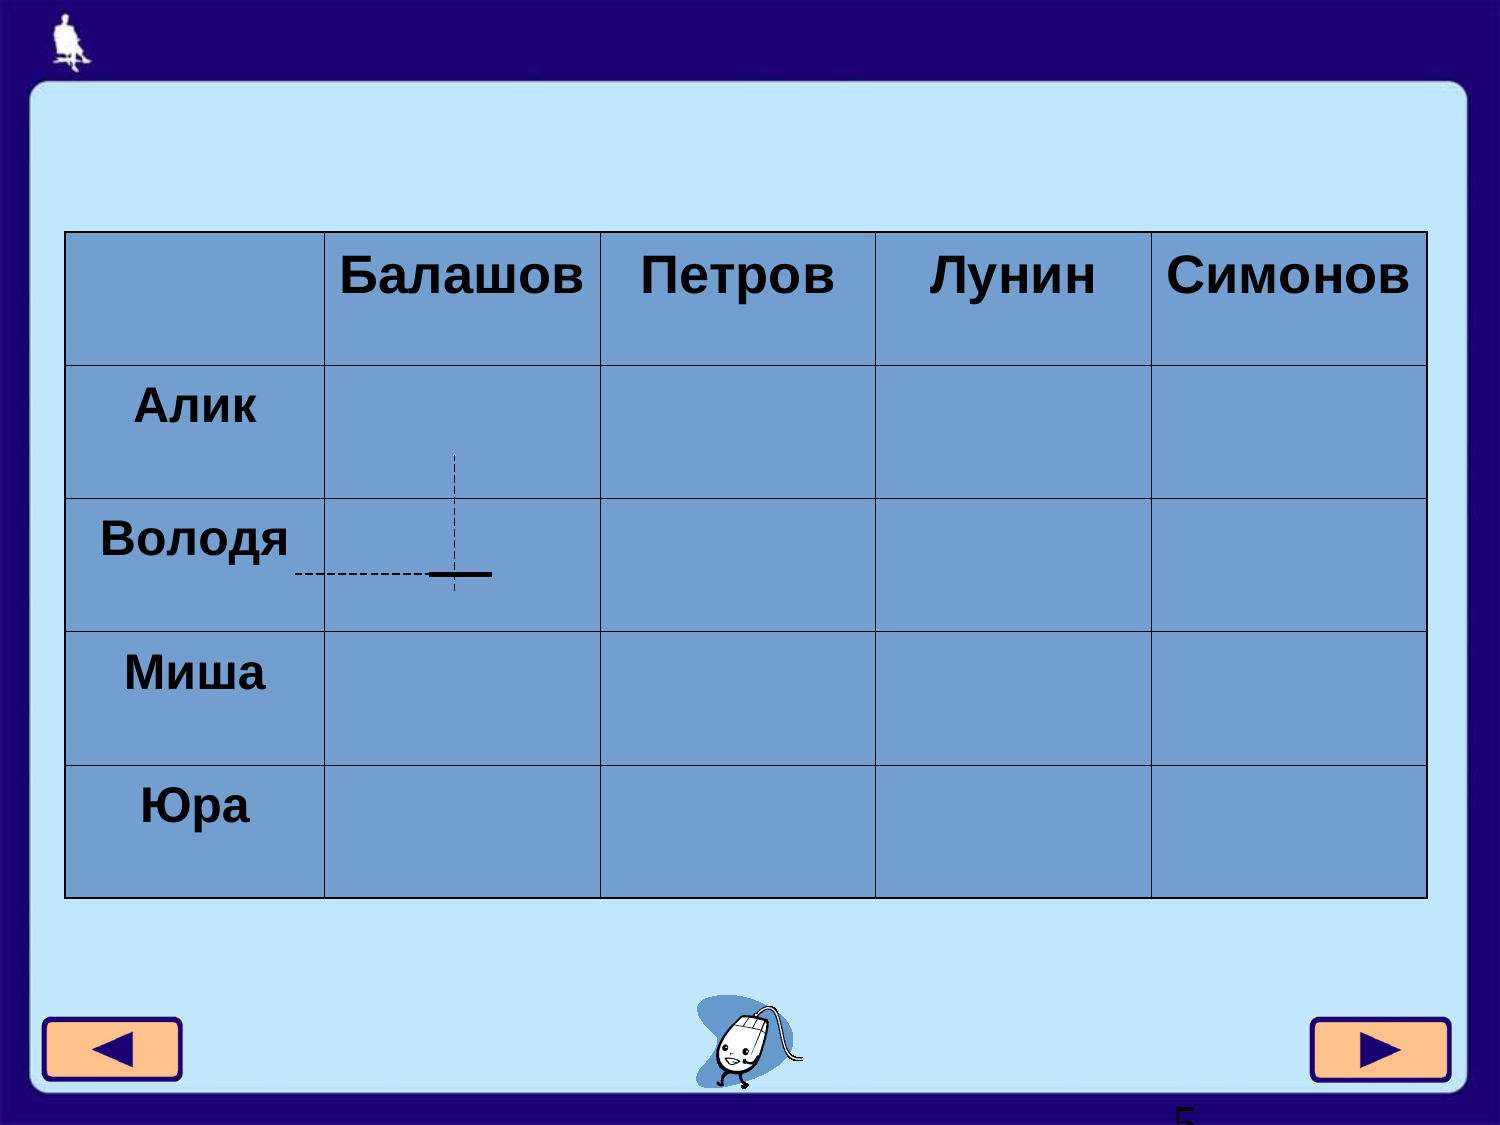

| | Балашов | Петров | Лунин | Симонов |
| --- | --- | --- | --- | --- |
| Алик | | | | |
| Володя | | | | |
| Миша | | | | |
| Юра | | | | |